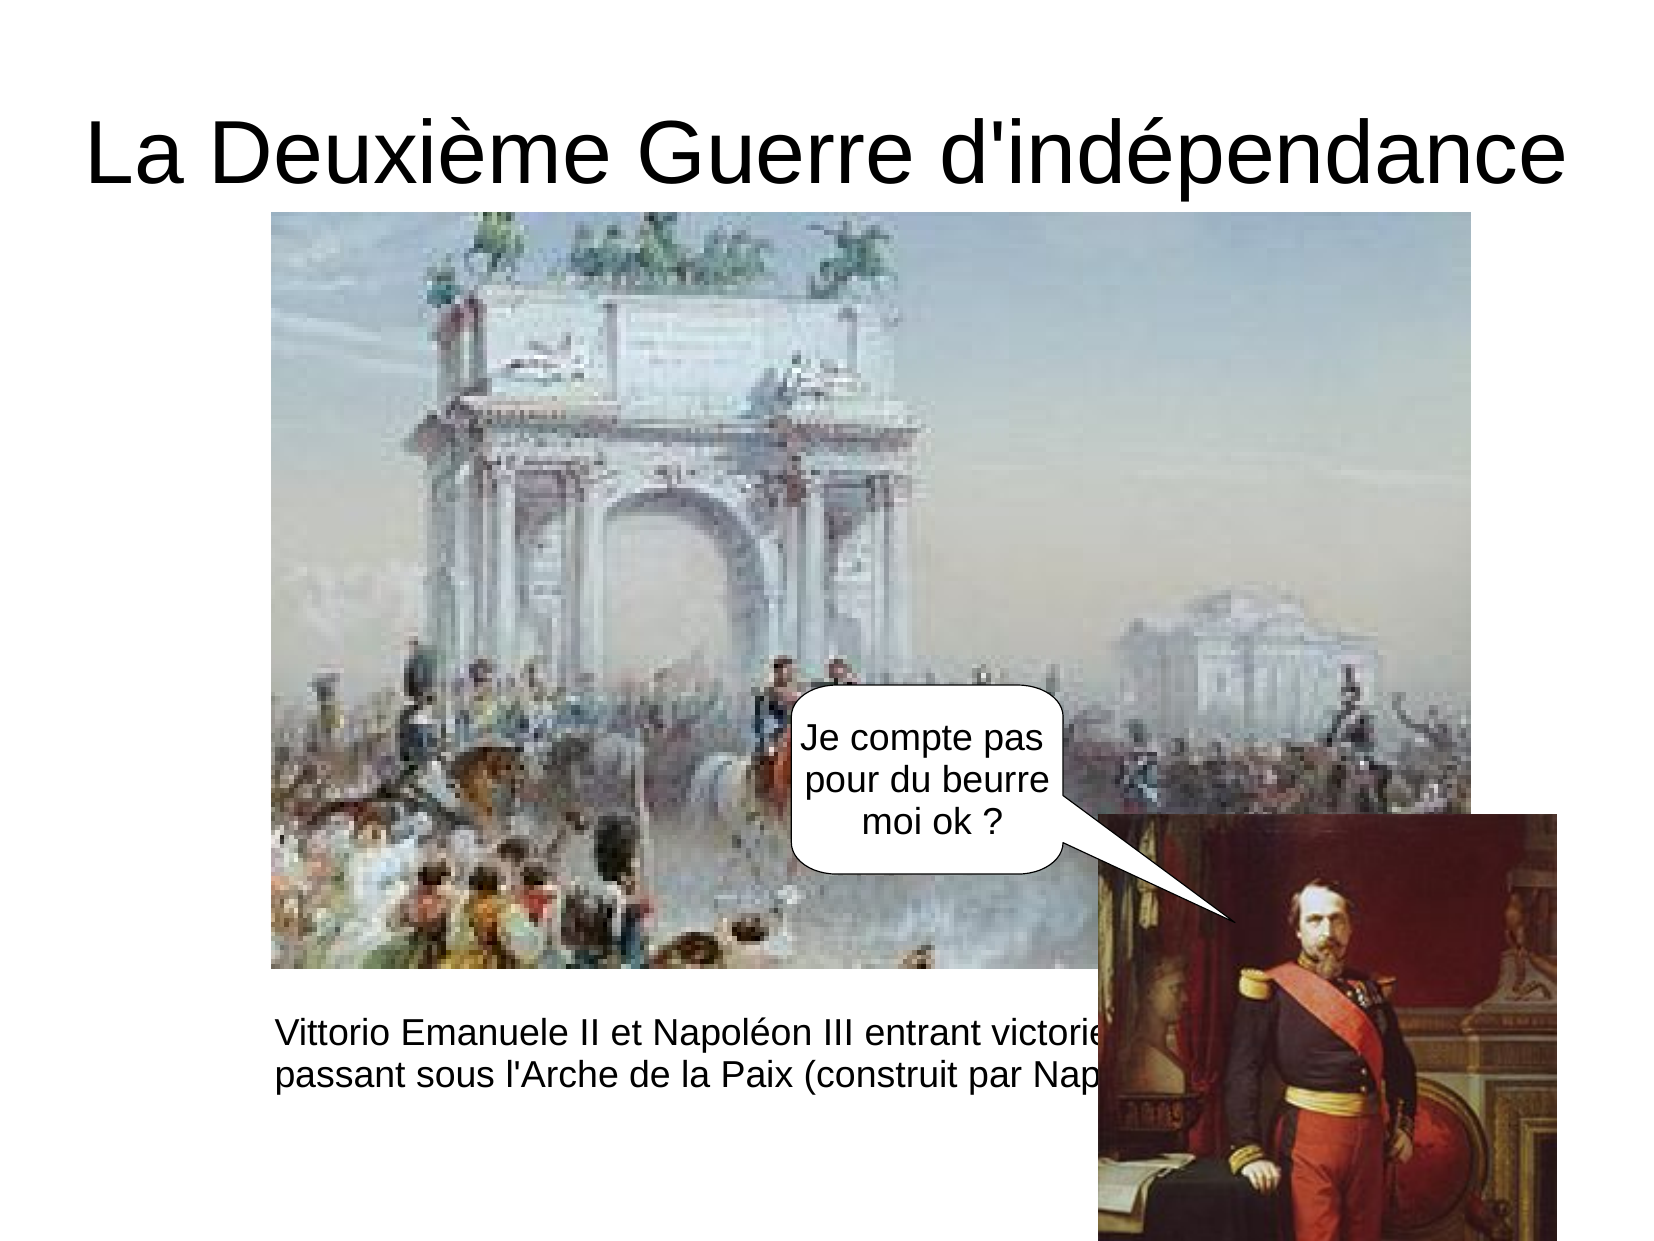

# La Deuxième Guerre d'indépendance
Je compte pas
pour du beurre
 moi ok ?
Vittorio Emanuele II et Napoléon III entrant victorieux à Milan en passant sous l'Arche de la Paix (construit par Napoléon)